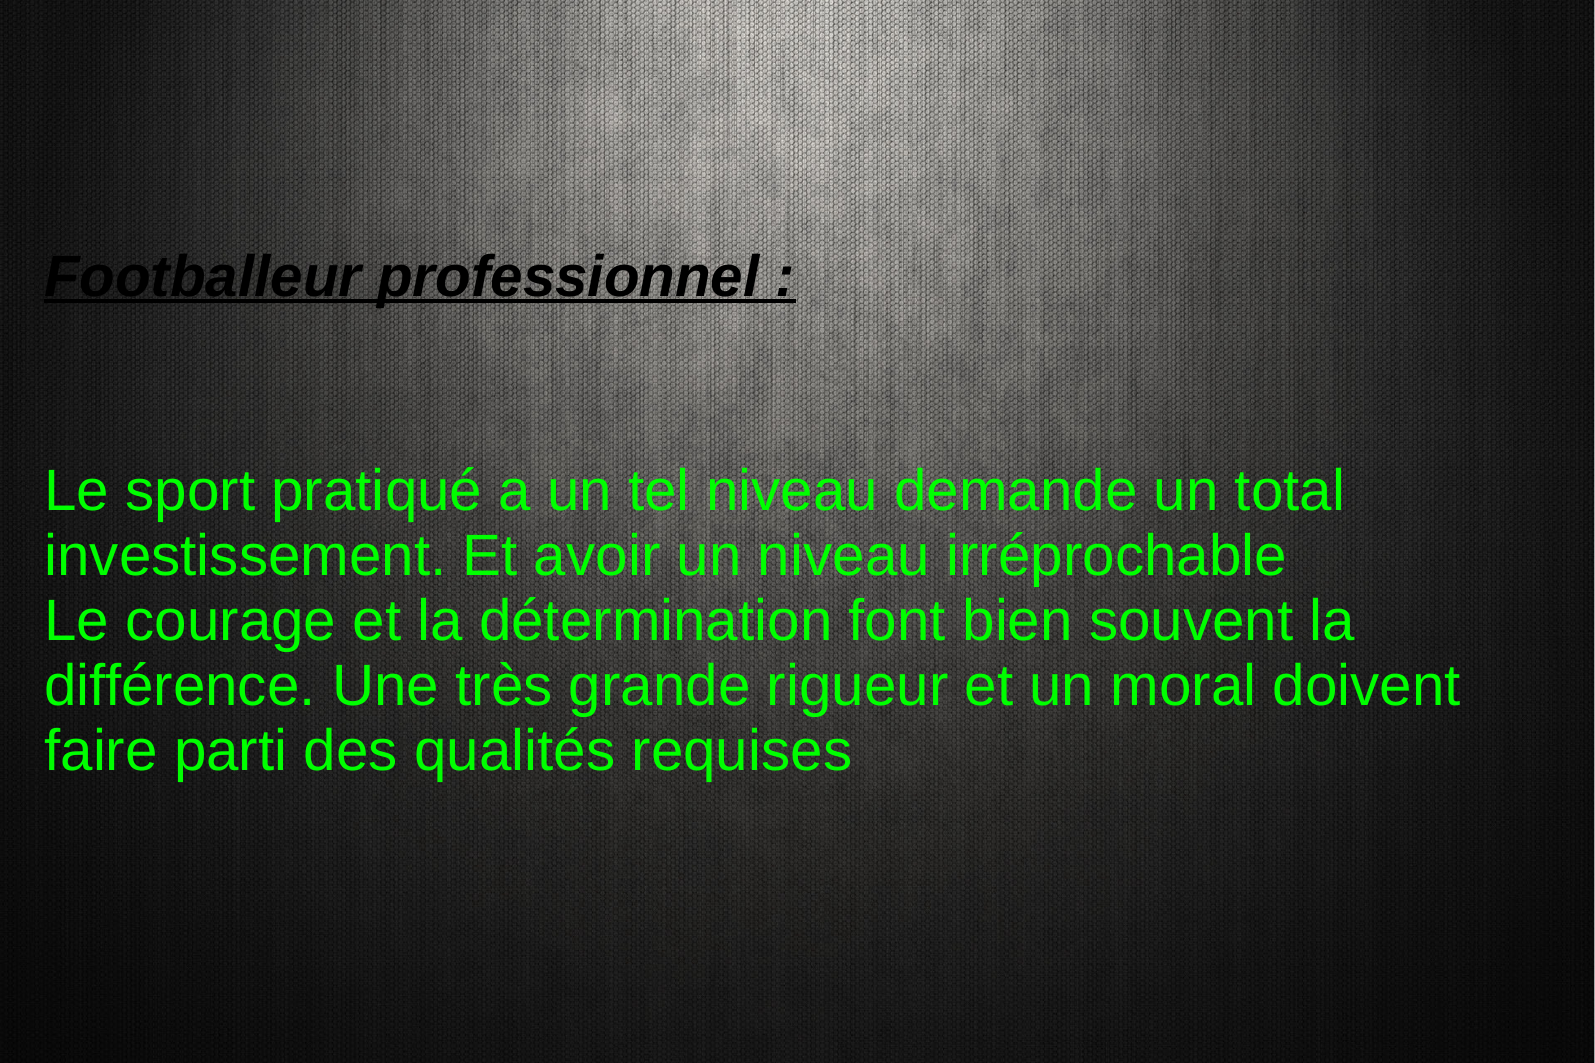

#
Footballeur professionnel :
Le sport pratiqué a un tel niveau demande un total investissement. Et avoir un niveau irréprochable
Le courage et la détermination font bien souvent la différence. Une très grande rigueur et un moral doivent faire parti des qualités requises